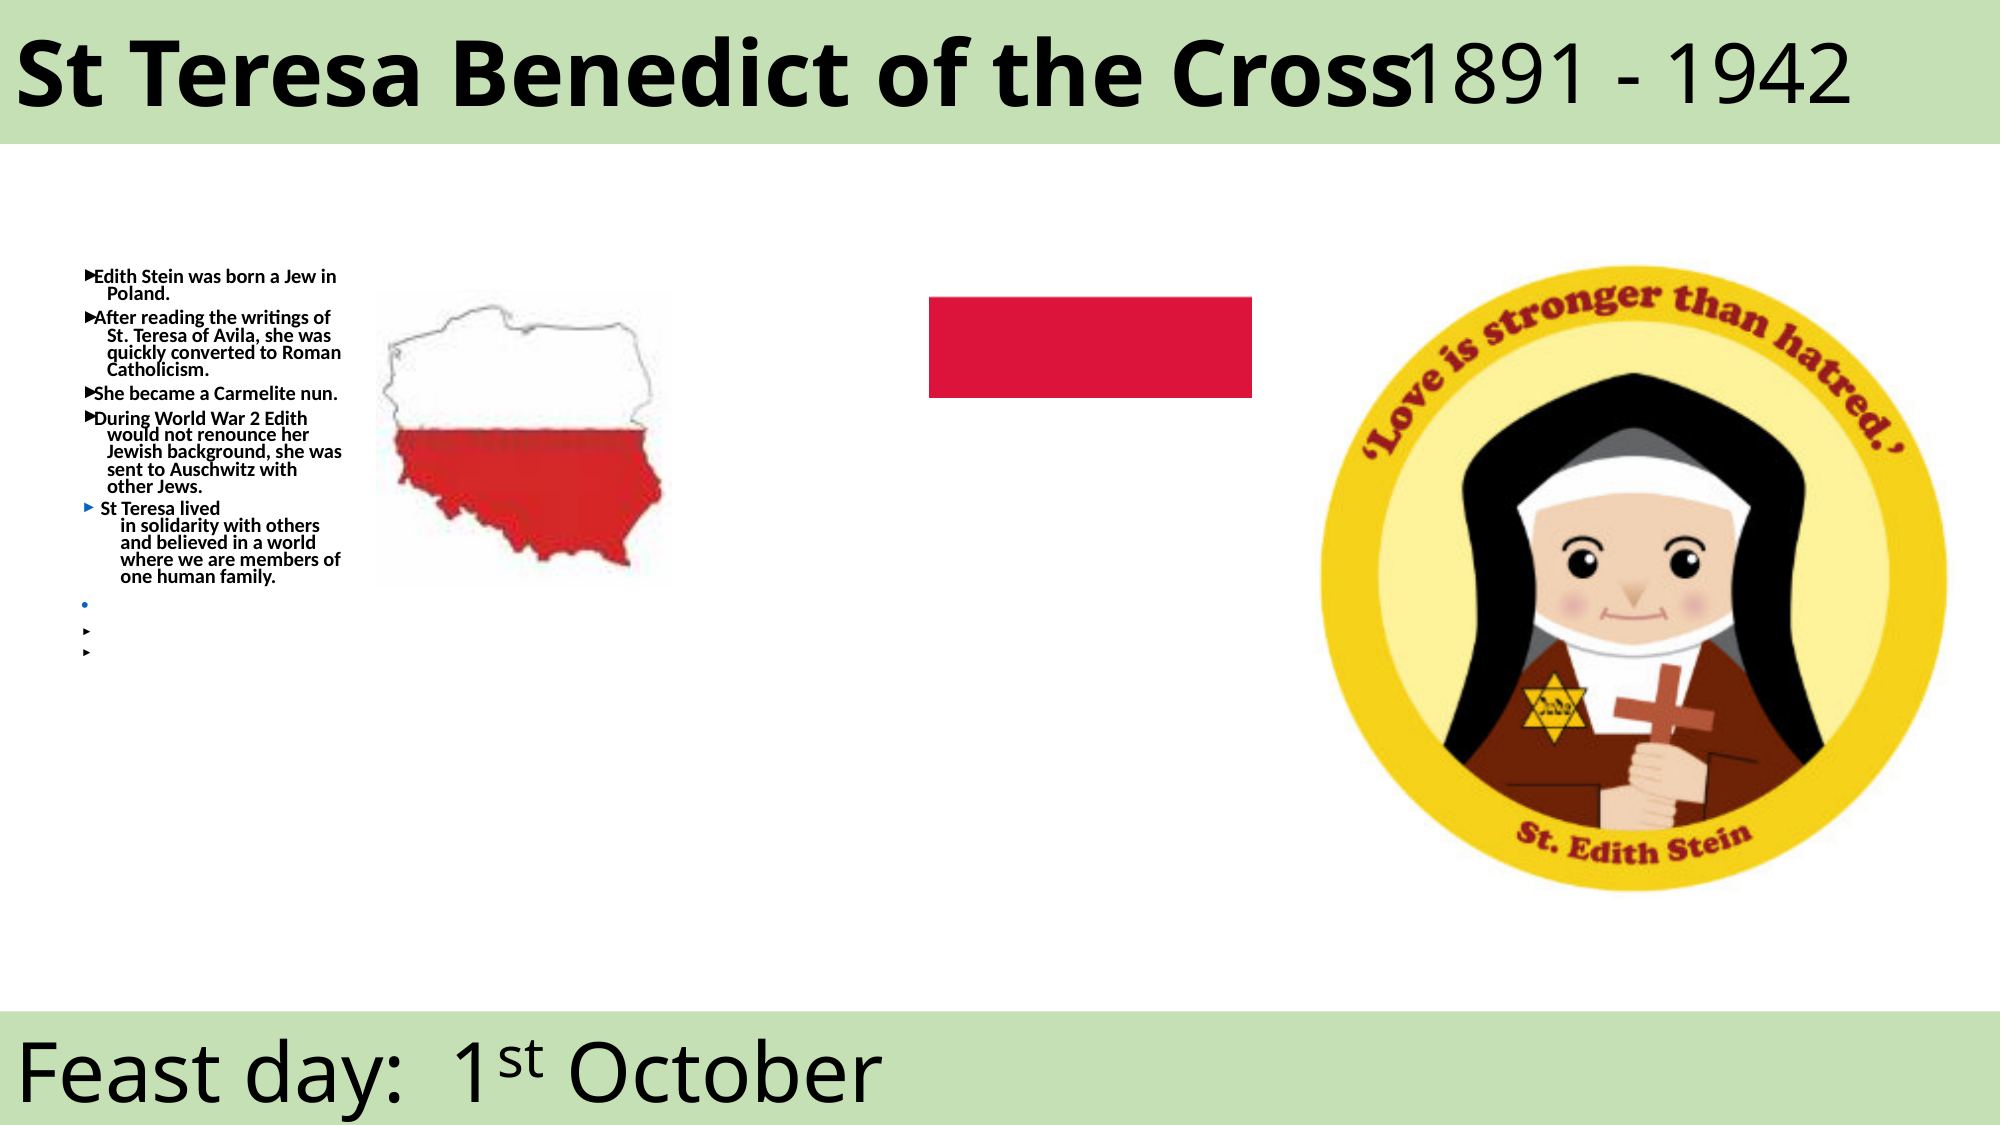

St Teresa Benedict of the Cross
1891 - 1942
# Edith Stein was born a Jew in Poland.
After reading the writings of St. Teresa of Avila, she was quickly converted to Roman Catholicism.
She became a Carmelite nun.
During World War 2 Edith would not renounce her Jewish background, she was sent to Auschwitz with other Jews.
St Teresa lived in solidarity with others and believed in a world where we are members of one human family.
Feast day: 1st October